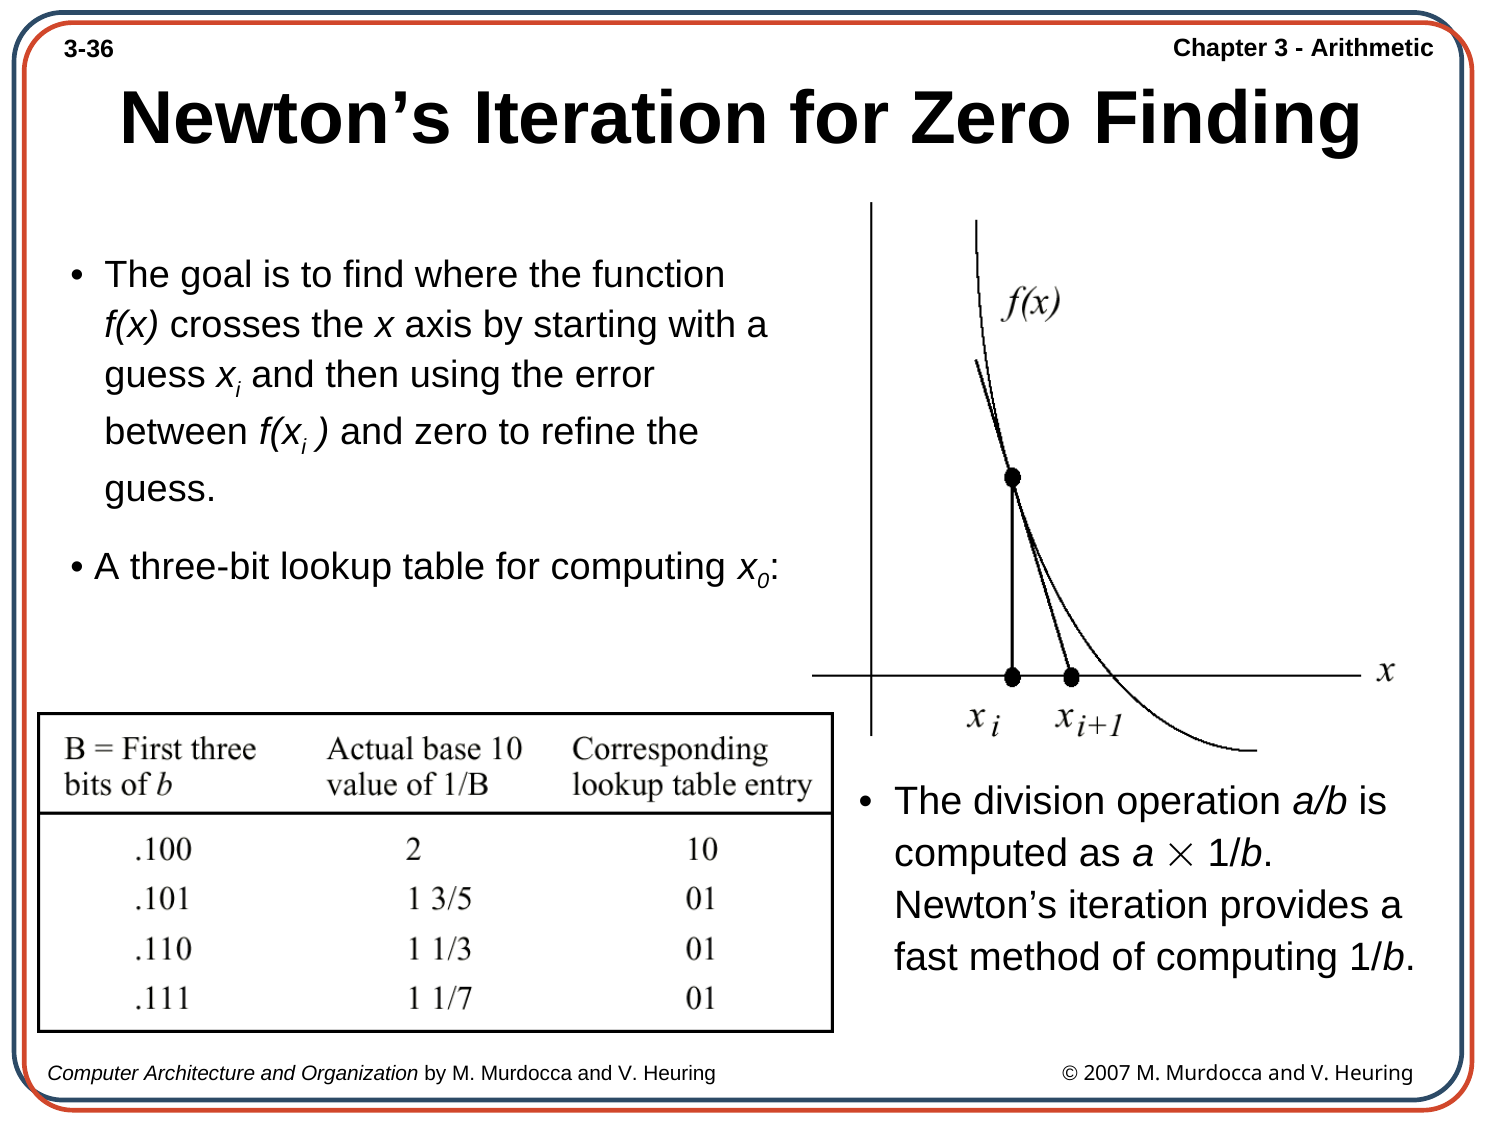

# Newton’s Iteration for Zero Finding
•	The goal is to find where the function f(x) crosses the x axis by starting with a guess xi and then using the error between f(xi ) and zero to refine the guess.
• A three-bit lookup table for computing x0:
•	The division operation a/b is computed as a  1/b. Newton’s iteration provides a fast method of computing 1/b.